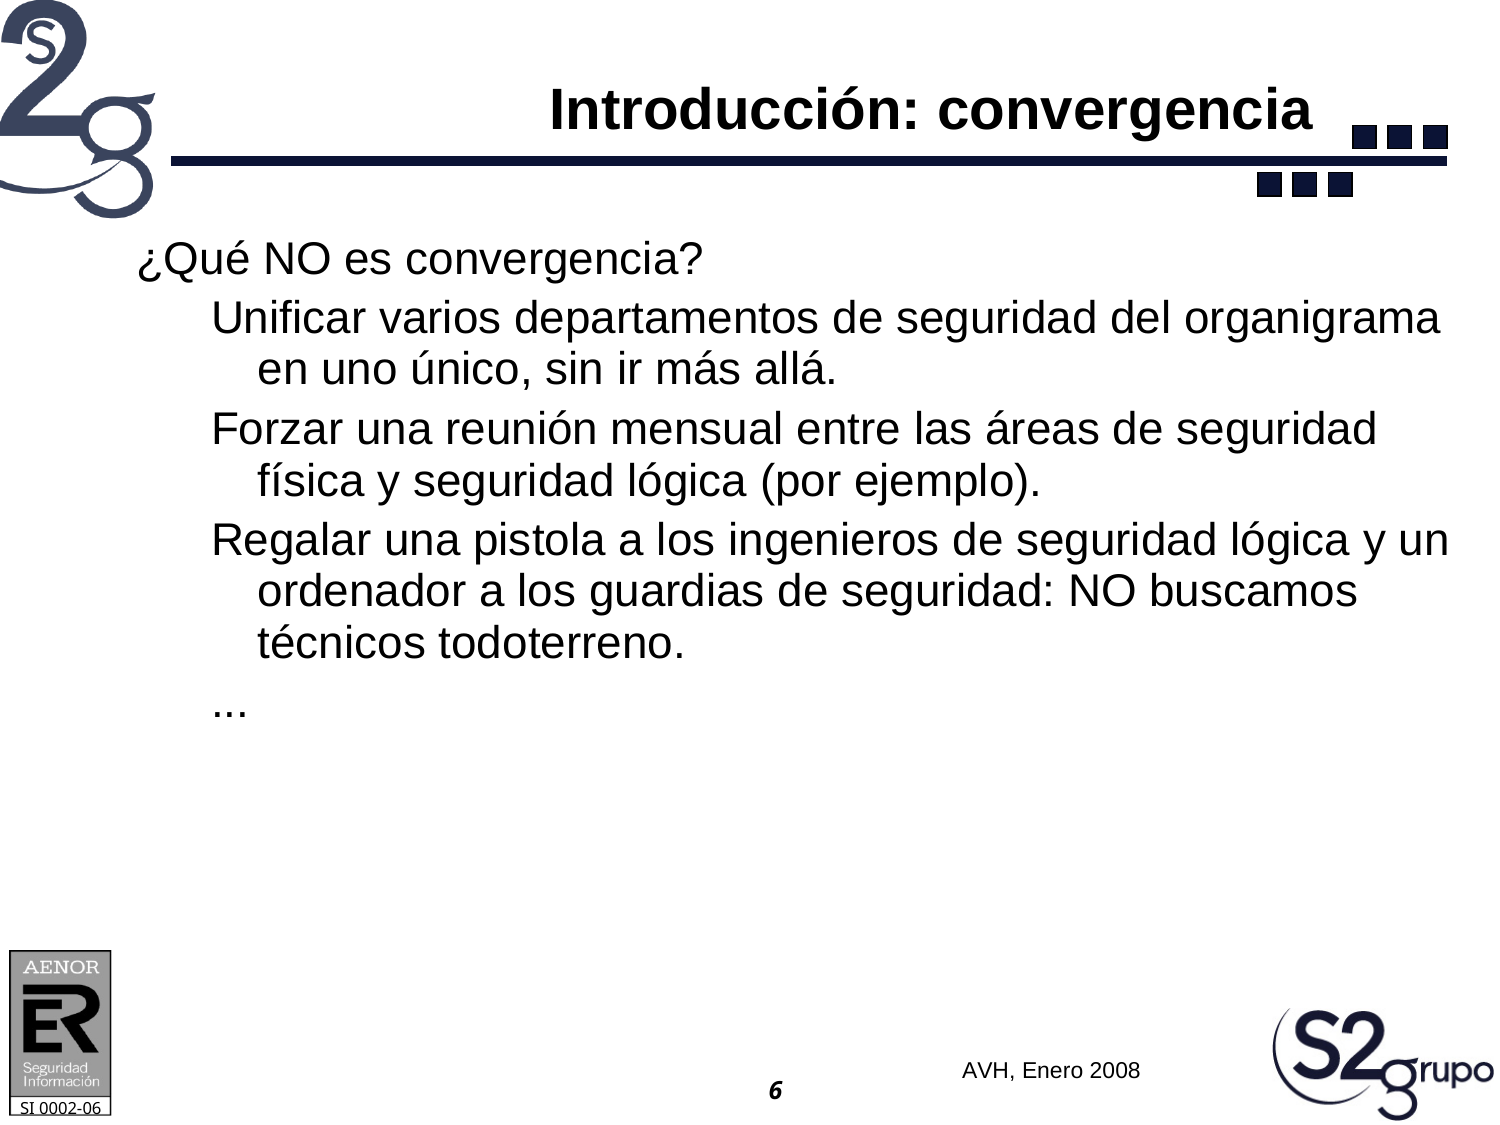

# Introducción: convergencia
¿Qué NO es convergencia?
Unificar varios departamentos de seguridad del organigrama en uno único, sin ir más allá.
Forzar una reunión mensual entre las áreas de seguridad física y seguridad lógica (por ejemplo).
Regalar una pistola a los ingenieros de seguridad lógica y un ordenador a los guardias de seguridad: NO buscamos técnicos todoterreno.
...
AVH, Enero 2008